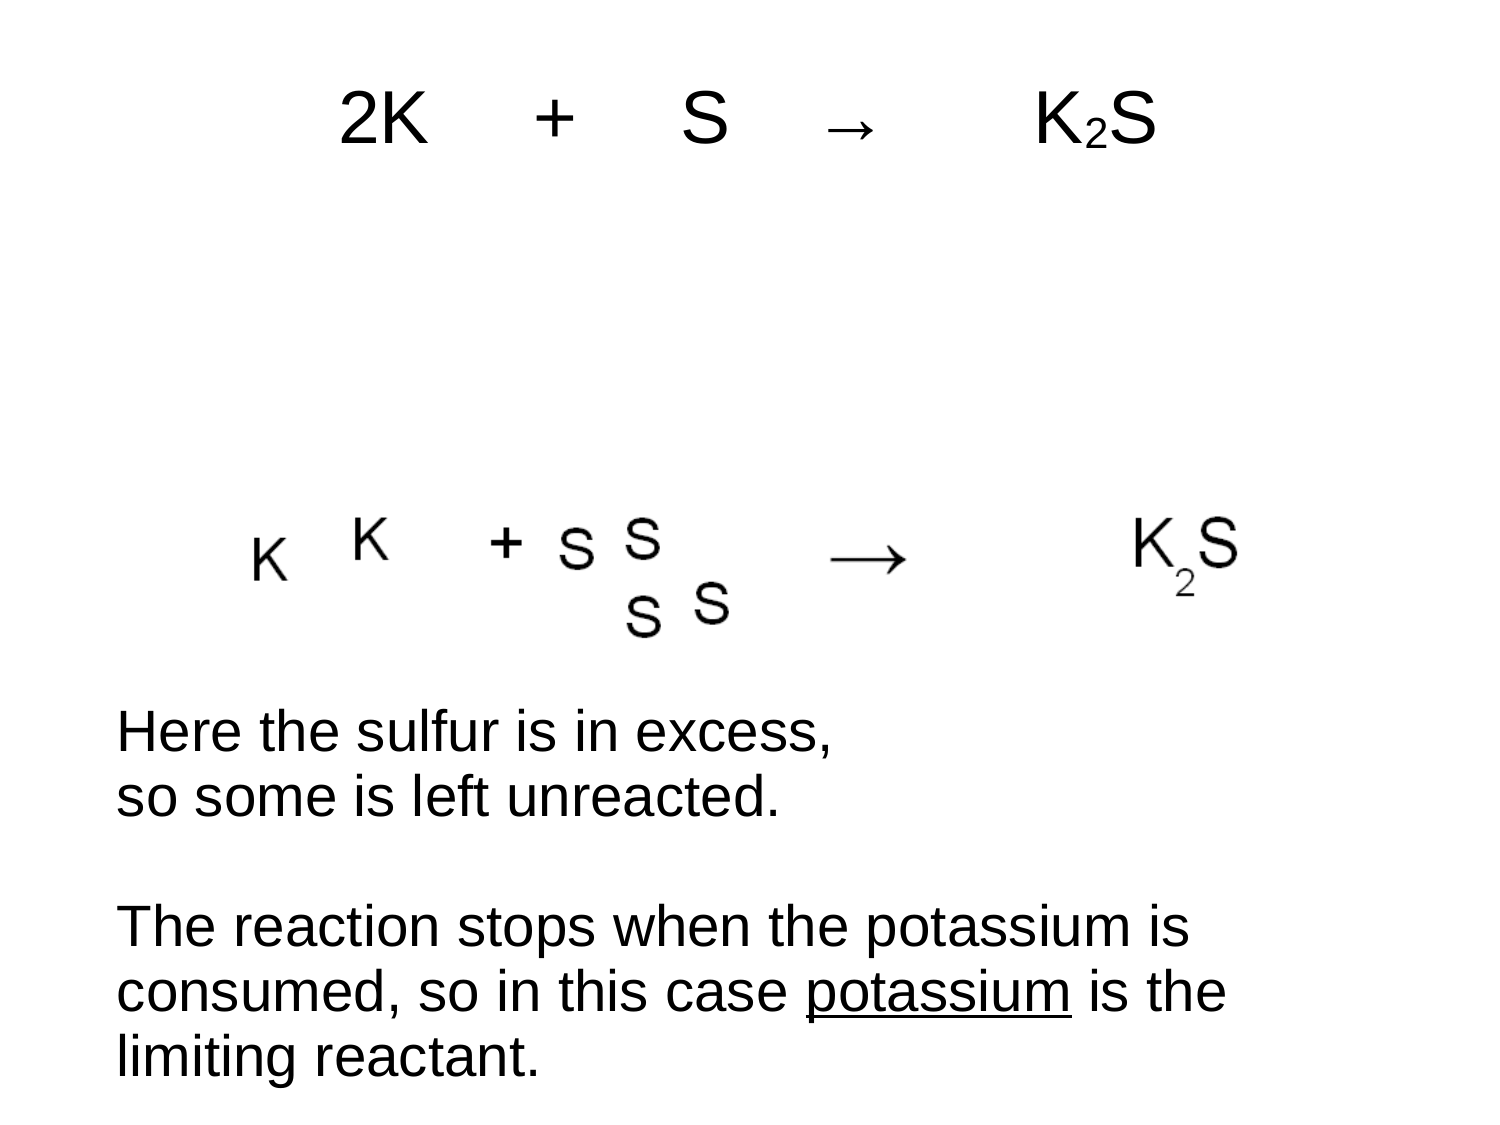

2K + S → K2S
Here the sulfur is in excess,
so some is left unreacted.
The reaction stops when the potassium is consumed, so in this case potassium is the limiting reactant.